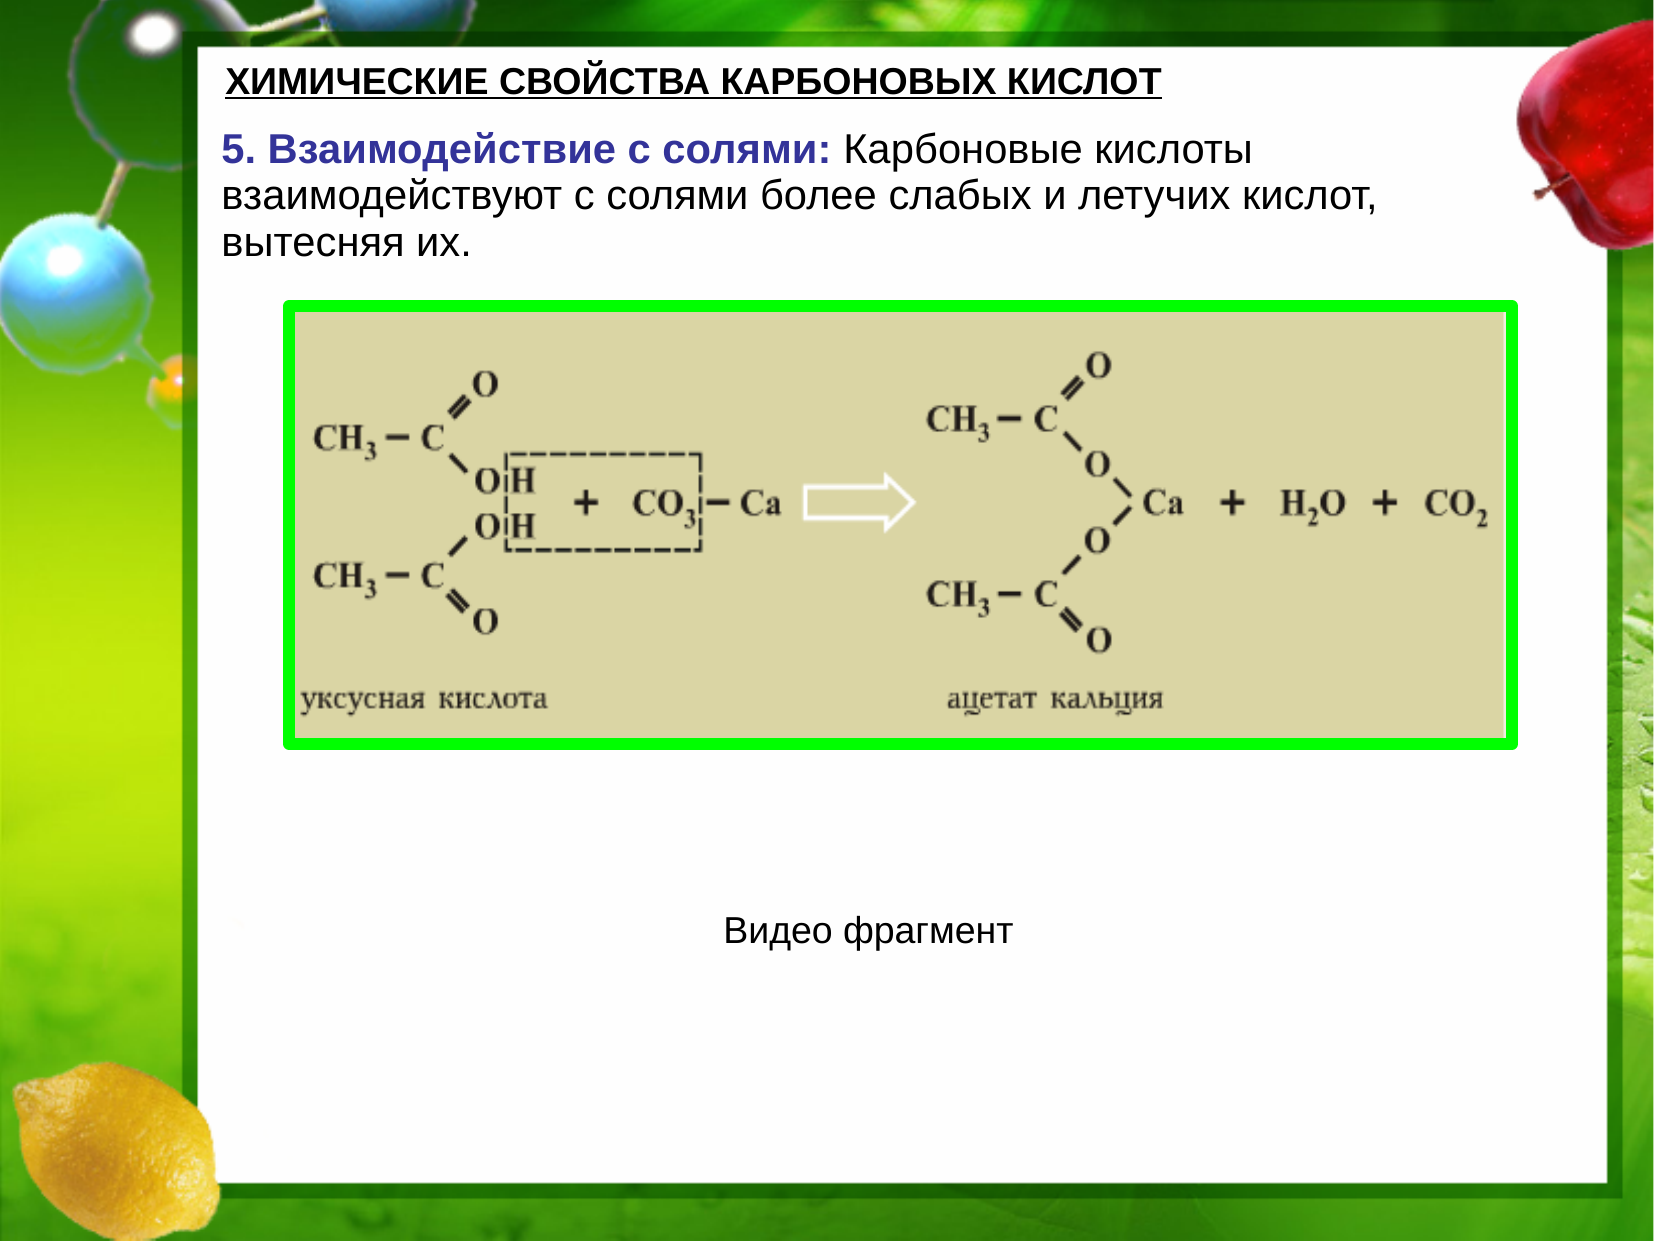

ХИМИЧЕСКИЕ СВОЙСТВА КАРБОНОВЫХ КИСЛОТ
5. Взаимодействие с солями: Карбоновые кислоты
взаимодействуют с солями более слабых и летучих кислот,
вытесняя их.
Видео фрагмент